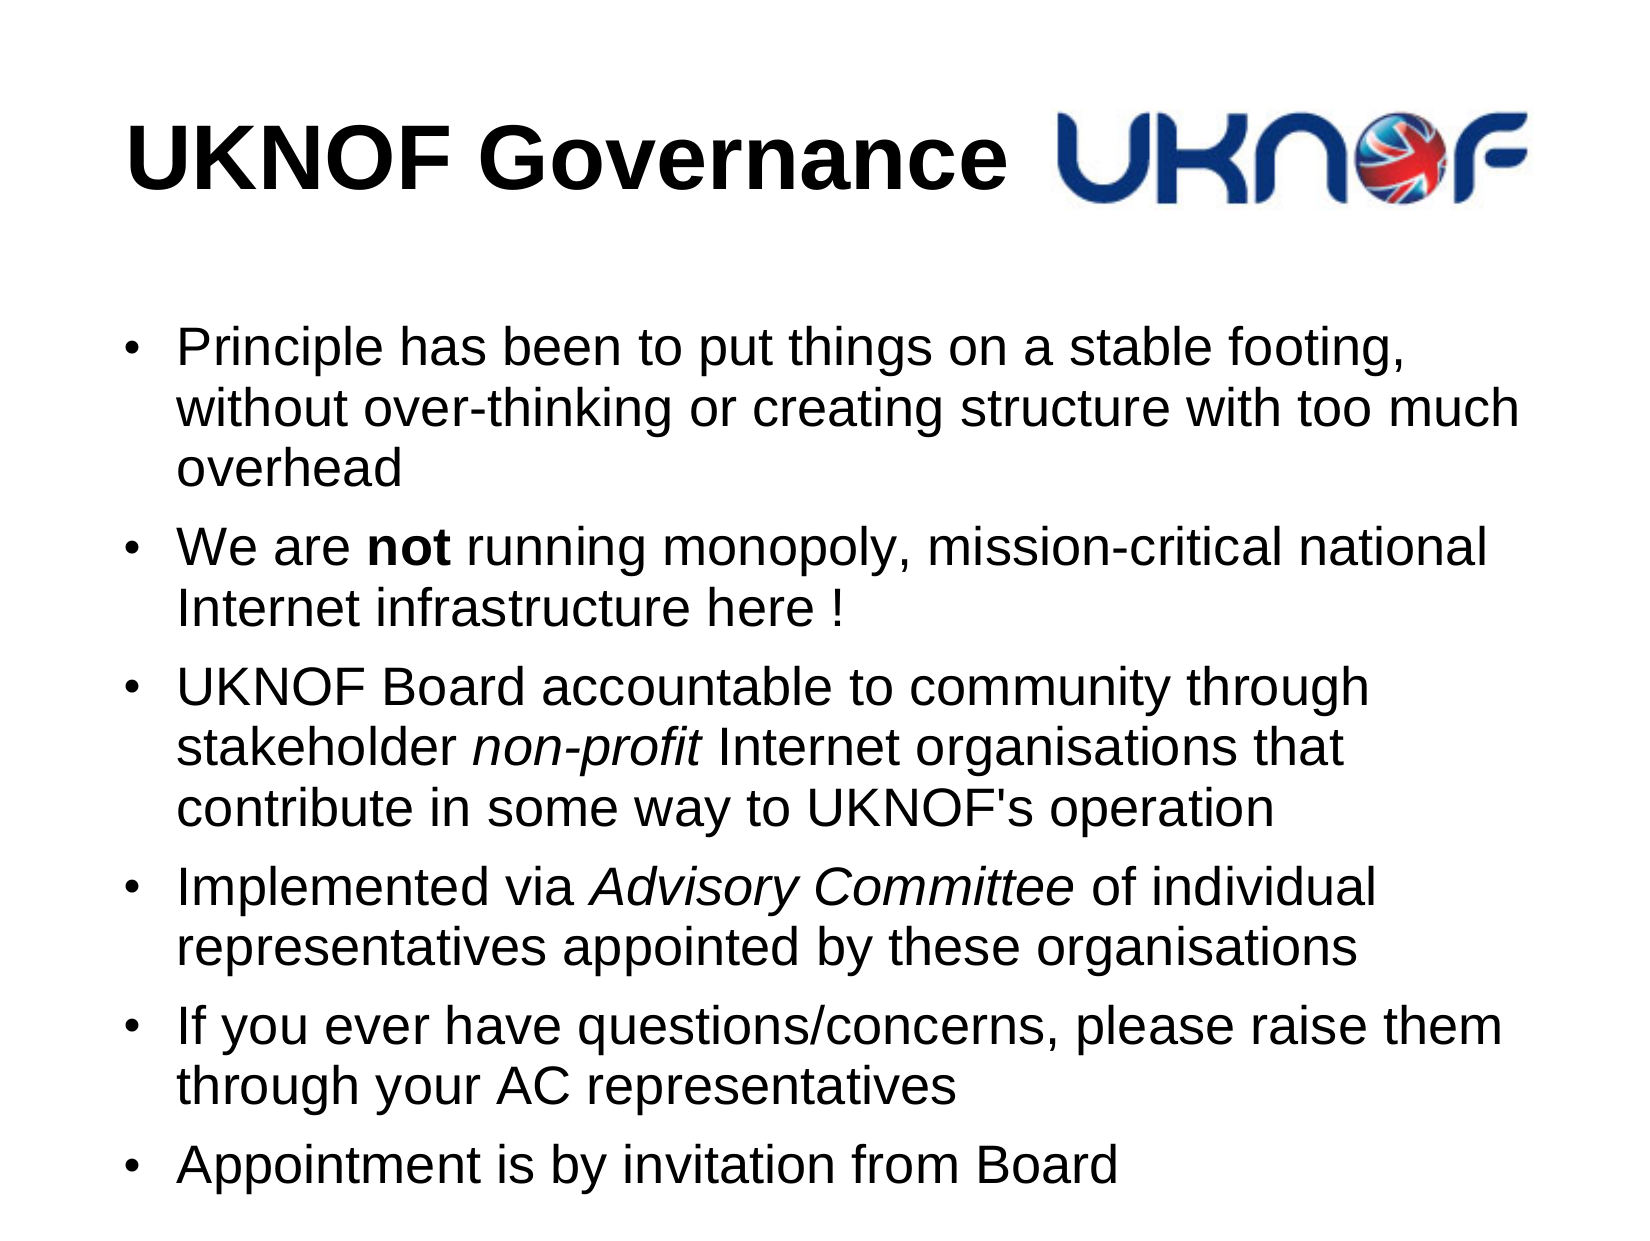

# UKNOF Governance
Principle has been to put things on a stable footing, without over-thinking or creating structure with too much overhead
We are not running monopoly, mission-critical national Internet infrastructure here !
UKNOF Board accountable to community through stakeholder non-profit Internet organisations that contribute in some way to UKNOF's operation
Implemented via Advisory Committee of individual representatives appointed by these organisations
If you ever have questions/concerns, please raise them through your AC representatives
Appointment is by invitation from Board